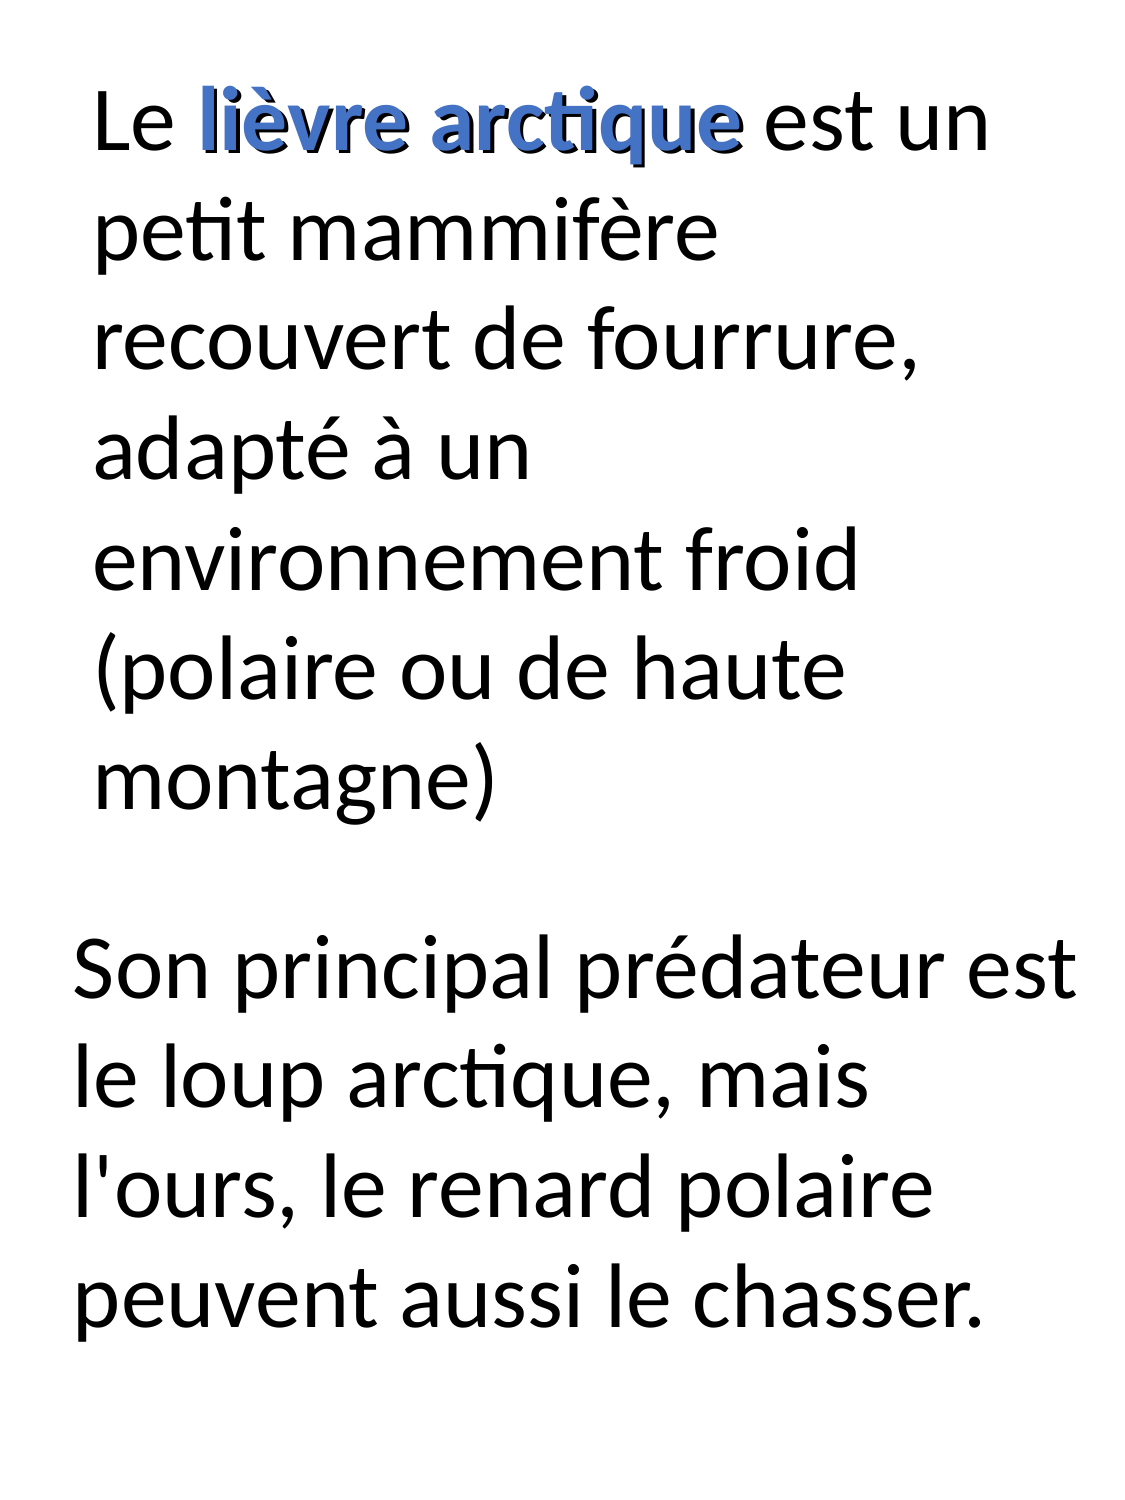

Le lièvre arctique est un petit mammifère recouvert de fourrure, adapté à un environnement froid (polaire ou de haute montagne)
Son principal prédateur est le loup arctique, mais l'ours, le renard polaire peuvent aussi le chasser.